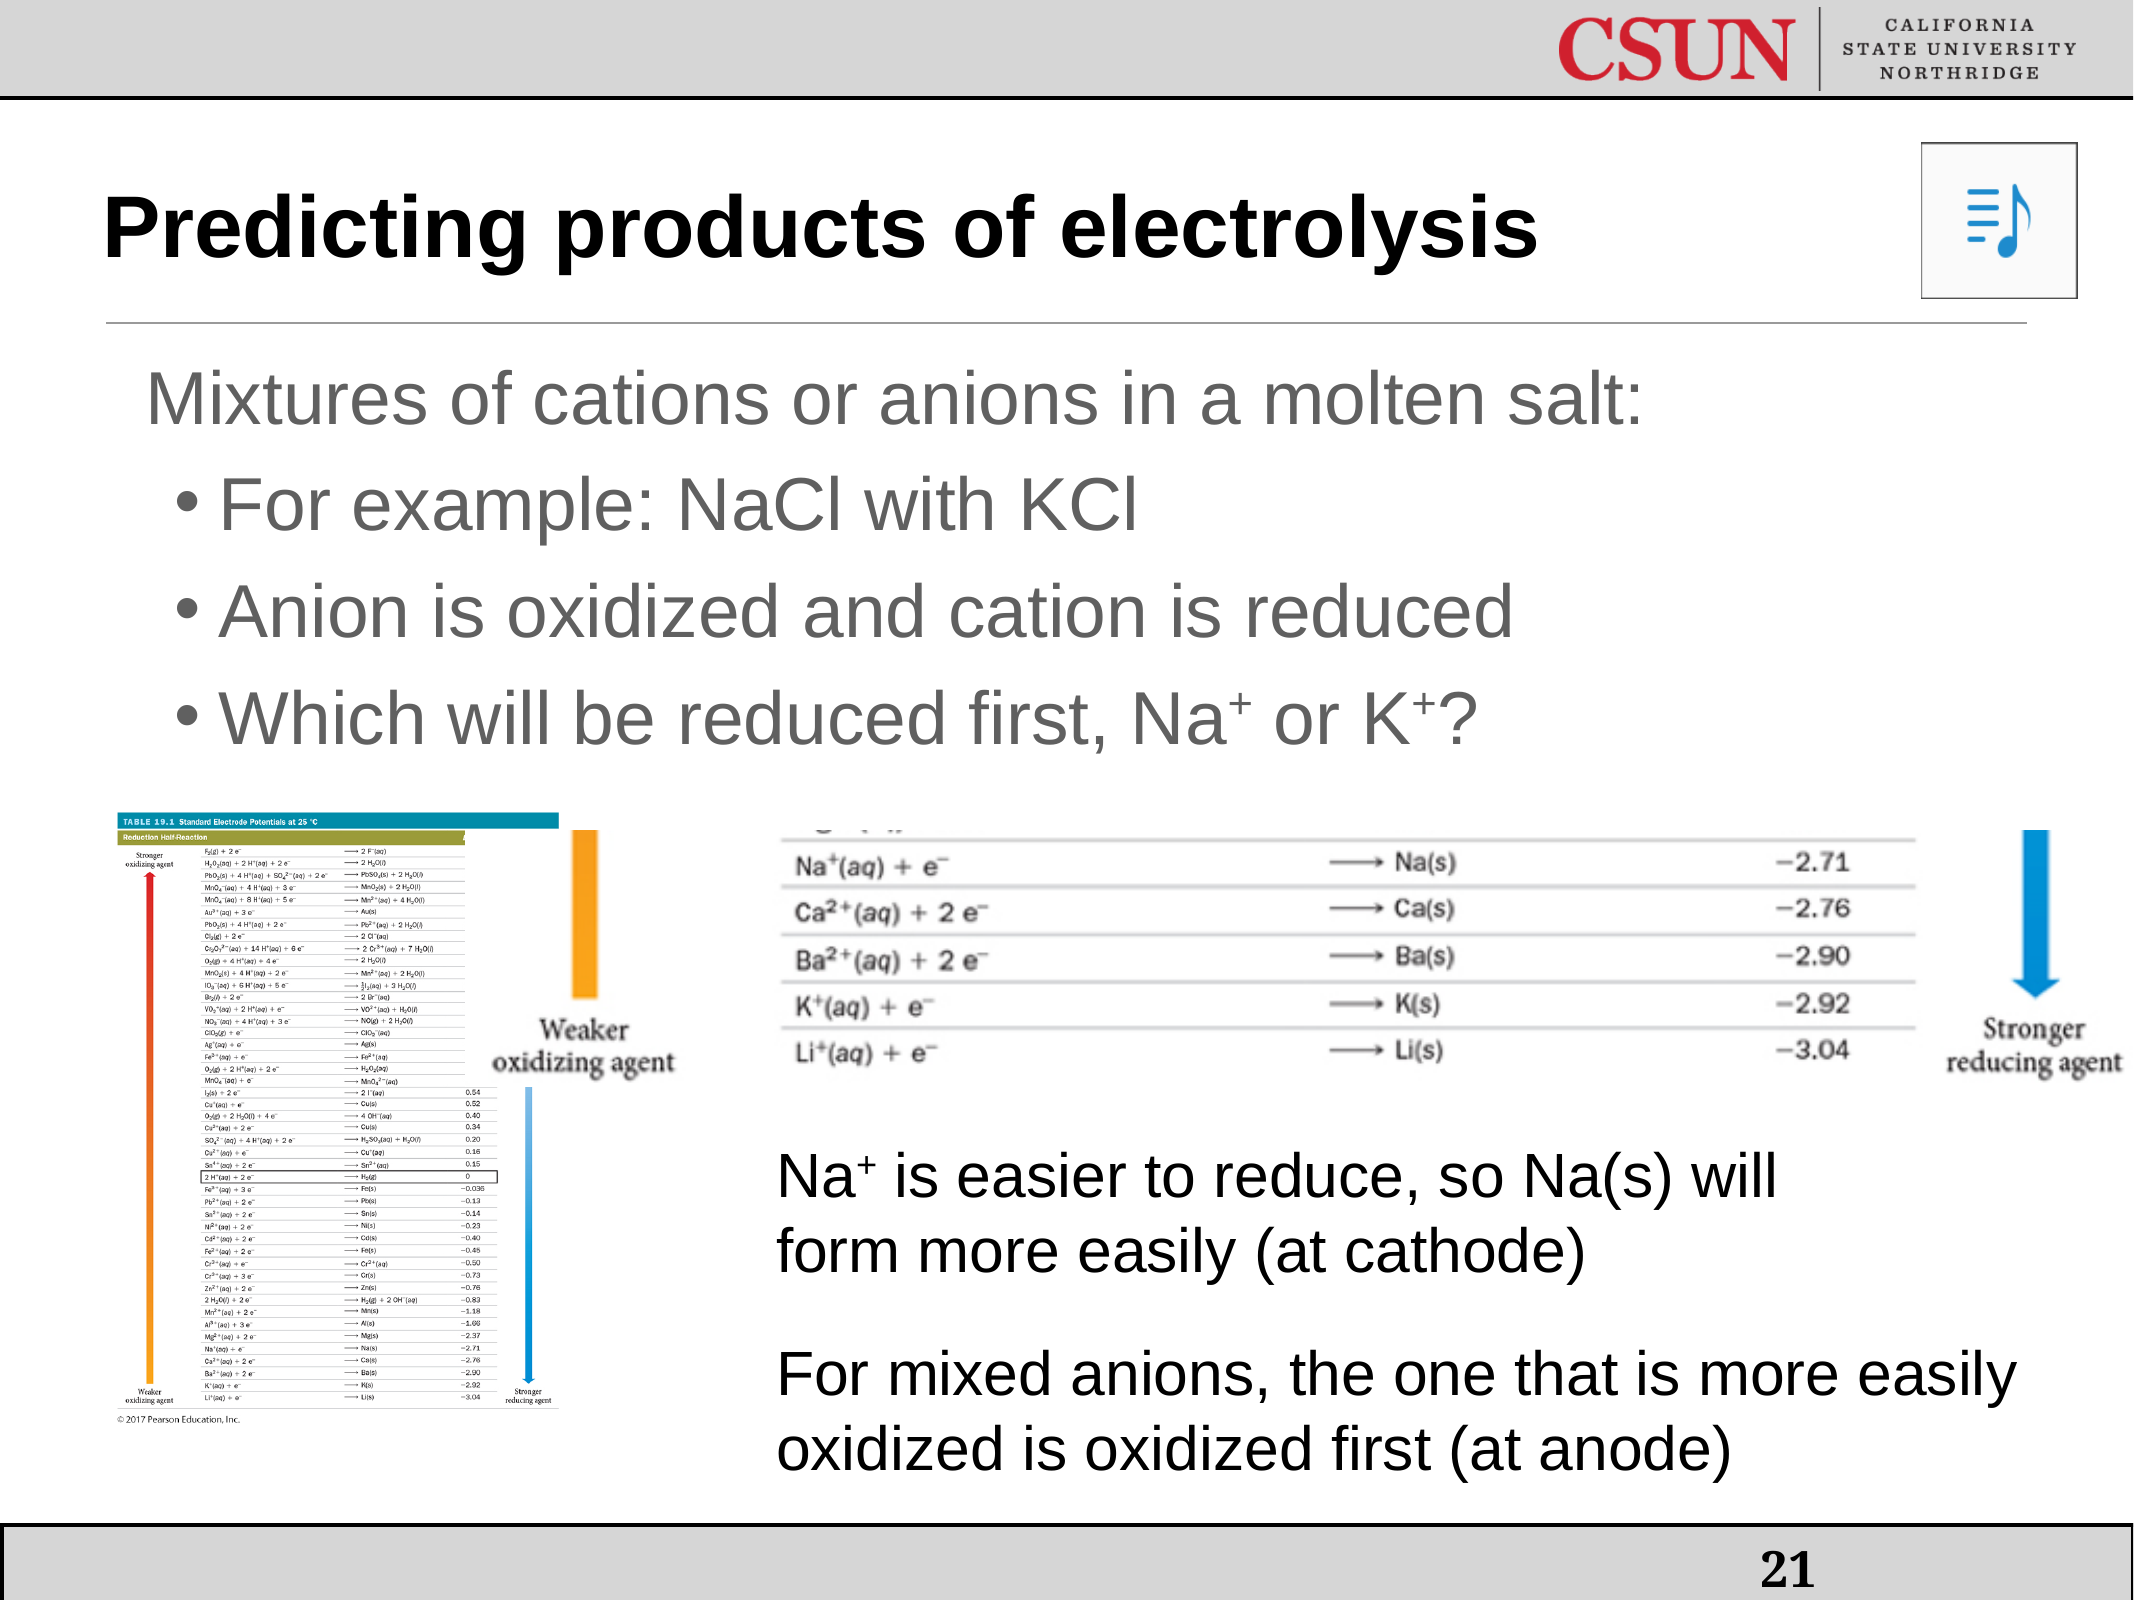

# Predicting products of electrolysis
Mixtures of cations or anions in a molten salt:
For example: NaCl with KCl
Anion is oxidized and cation is reduced
Which will be reduced first, Na+ or K+?
Na+ is easier to reduce, so Na(s) will form more easily (at cathode)
For mixed anions, the one that is more easily oxidized is oxidized first (at anode)
21